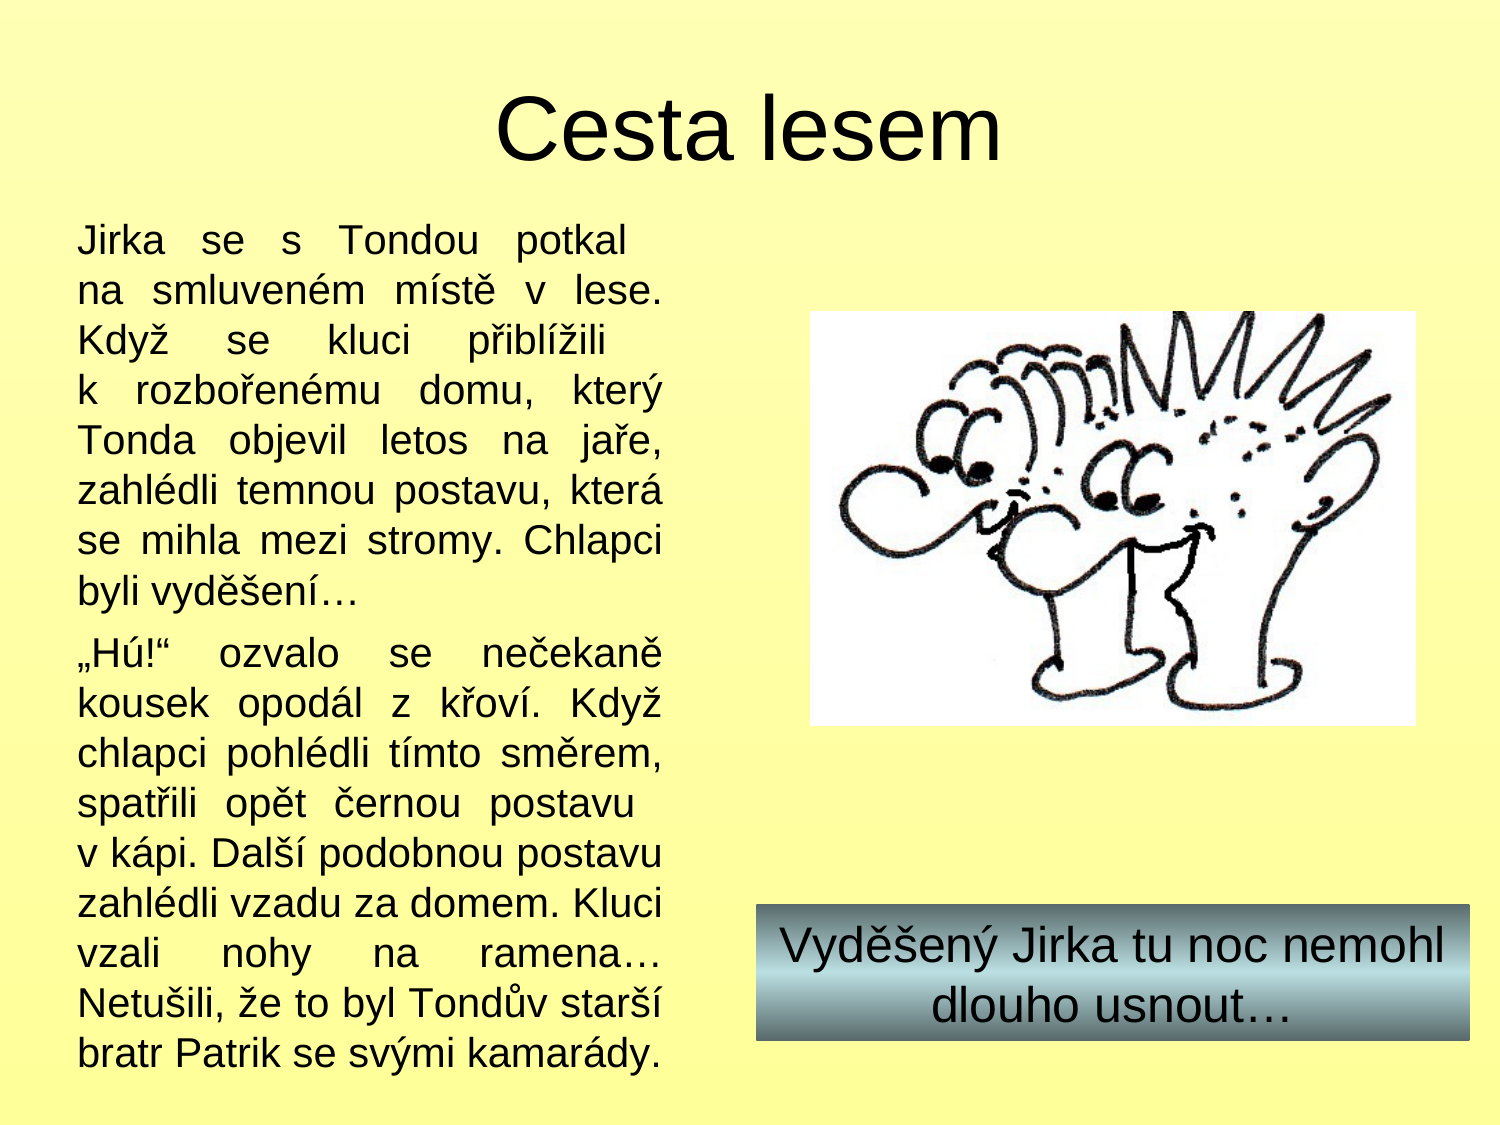

# Cesta lesem
Jirka se s Tondou potkal
na smluveném místě v lese. Když se kluci přiblížili
k rozbořenému domu, který Tonda objevil letos na jaře, zahlédli temnou postavu, která se mihla mezi stromy. Chlapci byli vyděšení…
„Hú!“ ozvalo se nečekaně kousek opodál z křoví. Když chlapci pohlédli tímto směrem, spatřili opět černou postavu
v kápi. Další podobnou postavu zahlédli vzadu za domem. Kluci vzali nohy na ramena… Netušili, že to byl Tondův starší bratr Patrik se svými kamarády.
Vyděšený Jirka tu noc nemohl dlouho usnout…